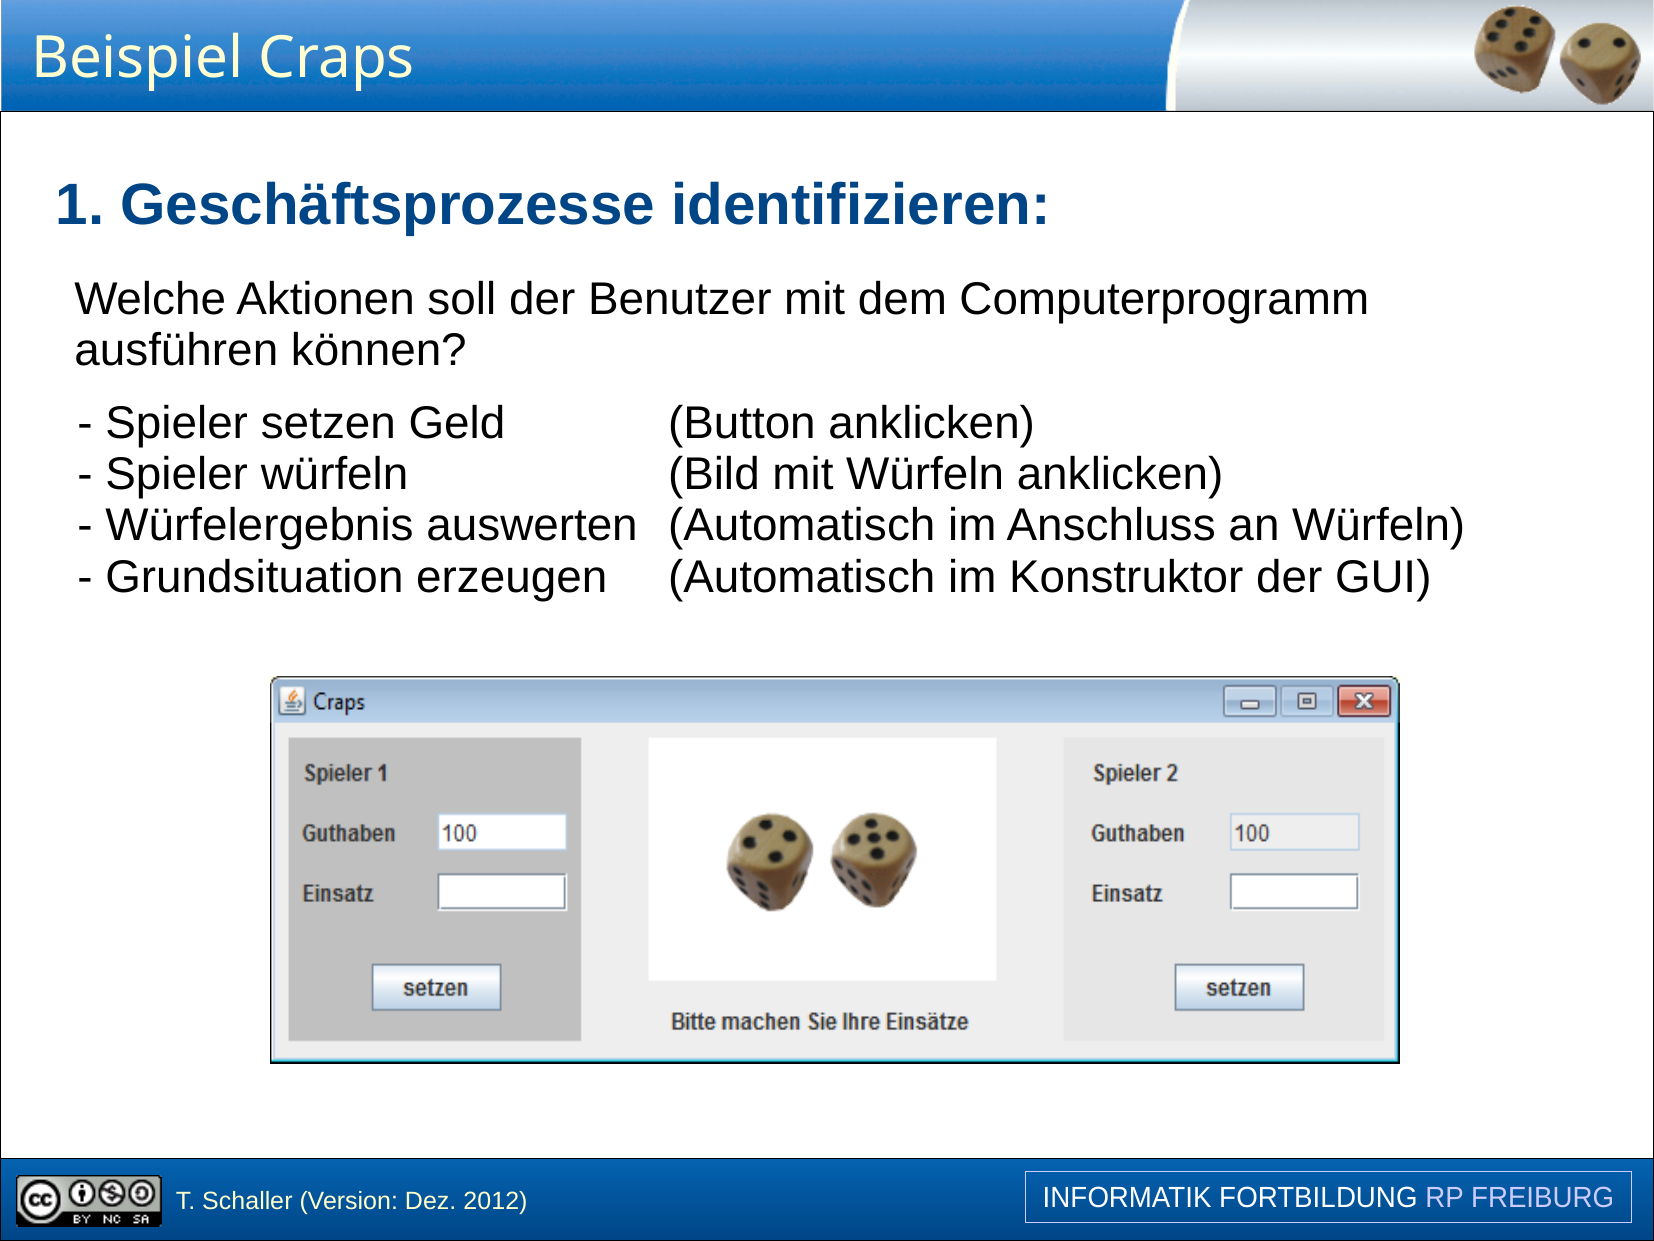

# Beispiel Craps
1. Geschäftsprozesse identifizieren:
Welche Aktionen soll der Benutzer mit dem Computerprogramm ausführen können?
- Spieler setzen Geld 			(Button anklicken)
- Spieler würfeln 				(Bild mit Würfeln anklicken)
- Würfelergebnis auswerten	(Automatisch im Anschluss an Würfeln)
- Grundsituation erzeugen 	(Automatisch im Konstruktor der GUI)
5